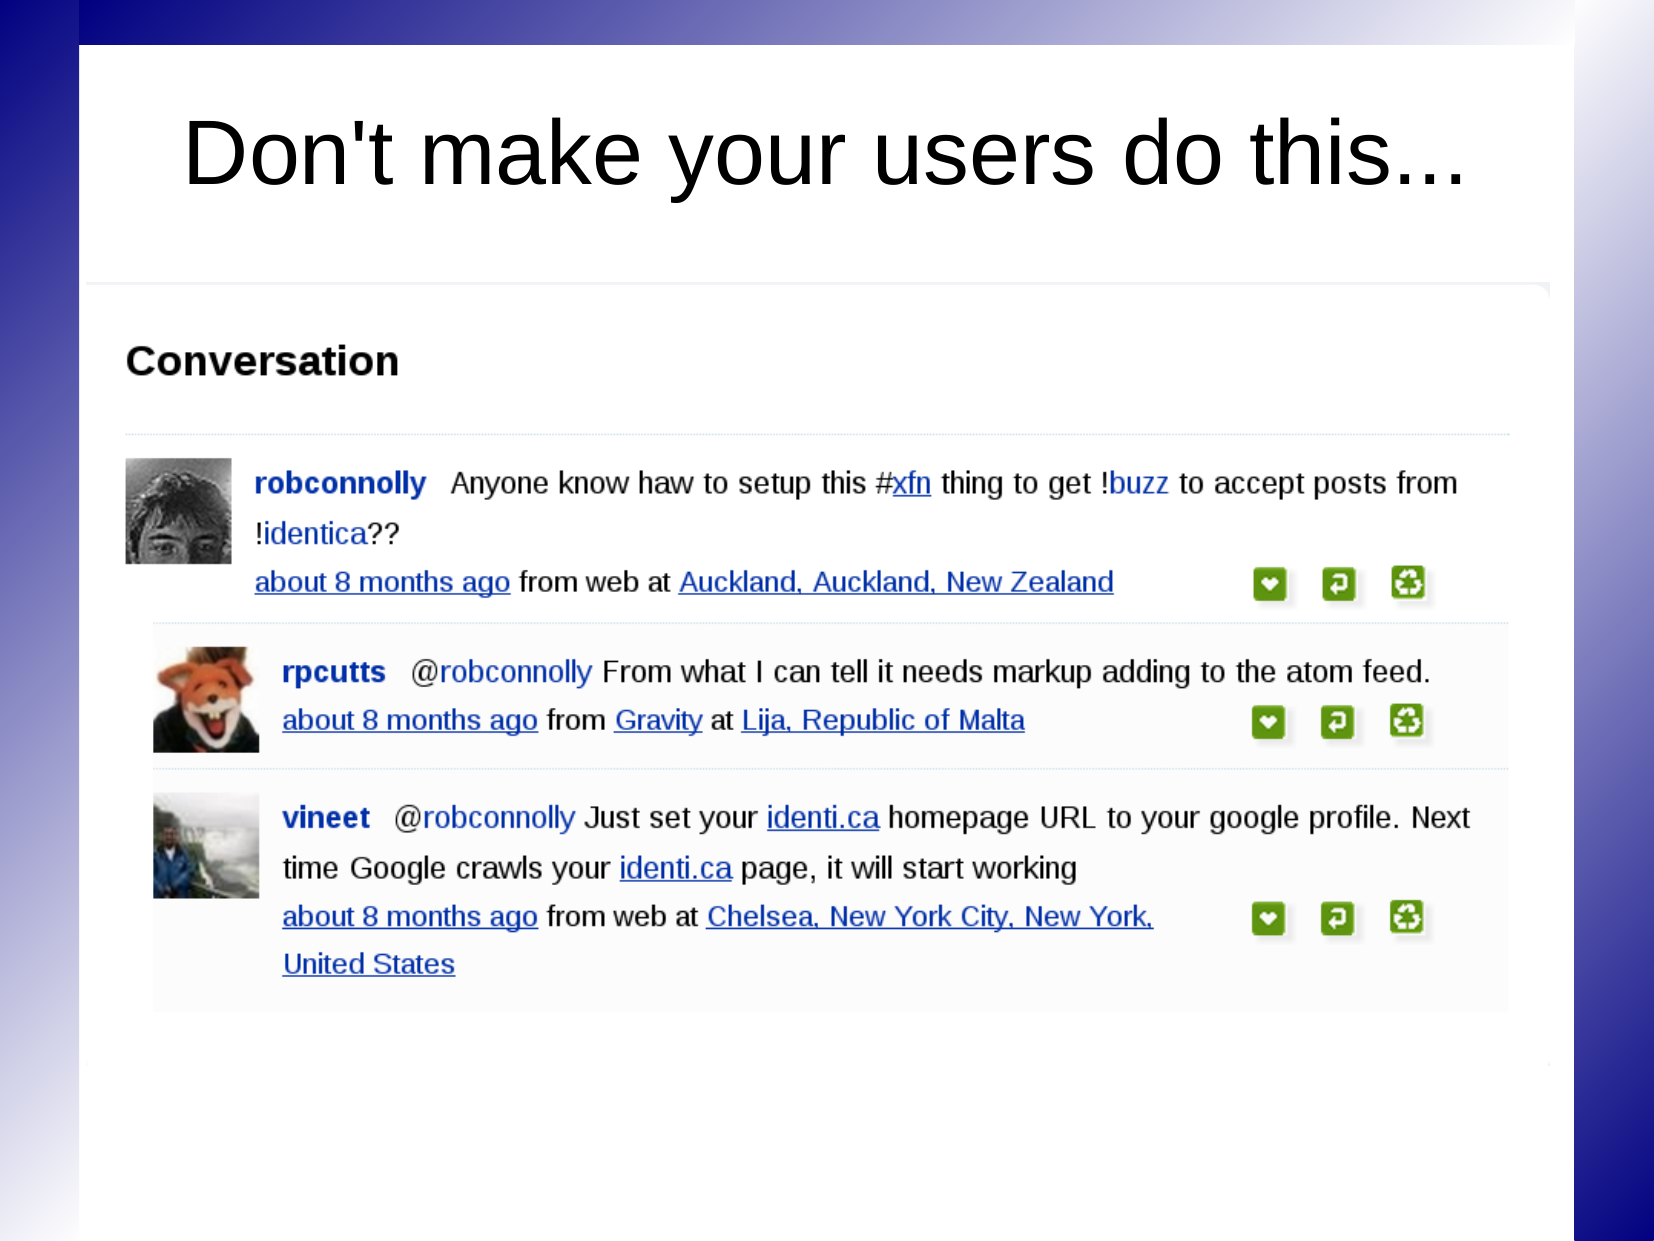

# Don't make your users do this...